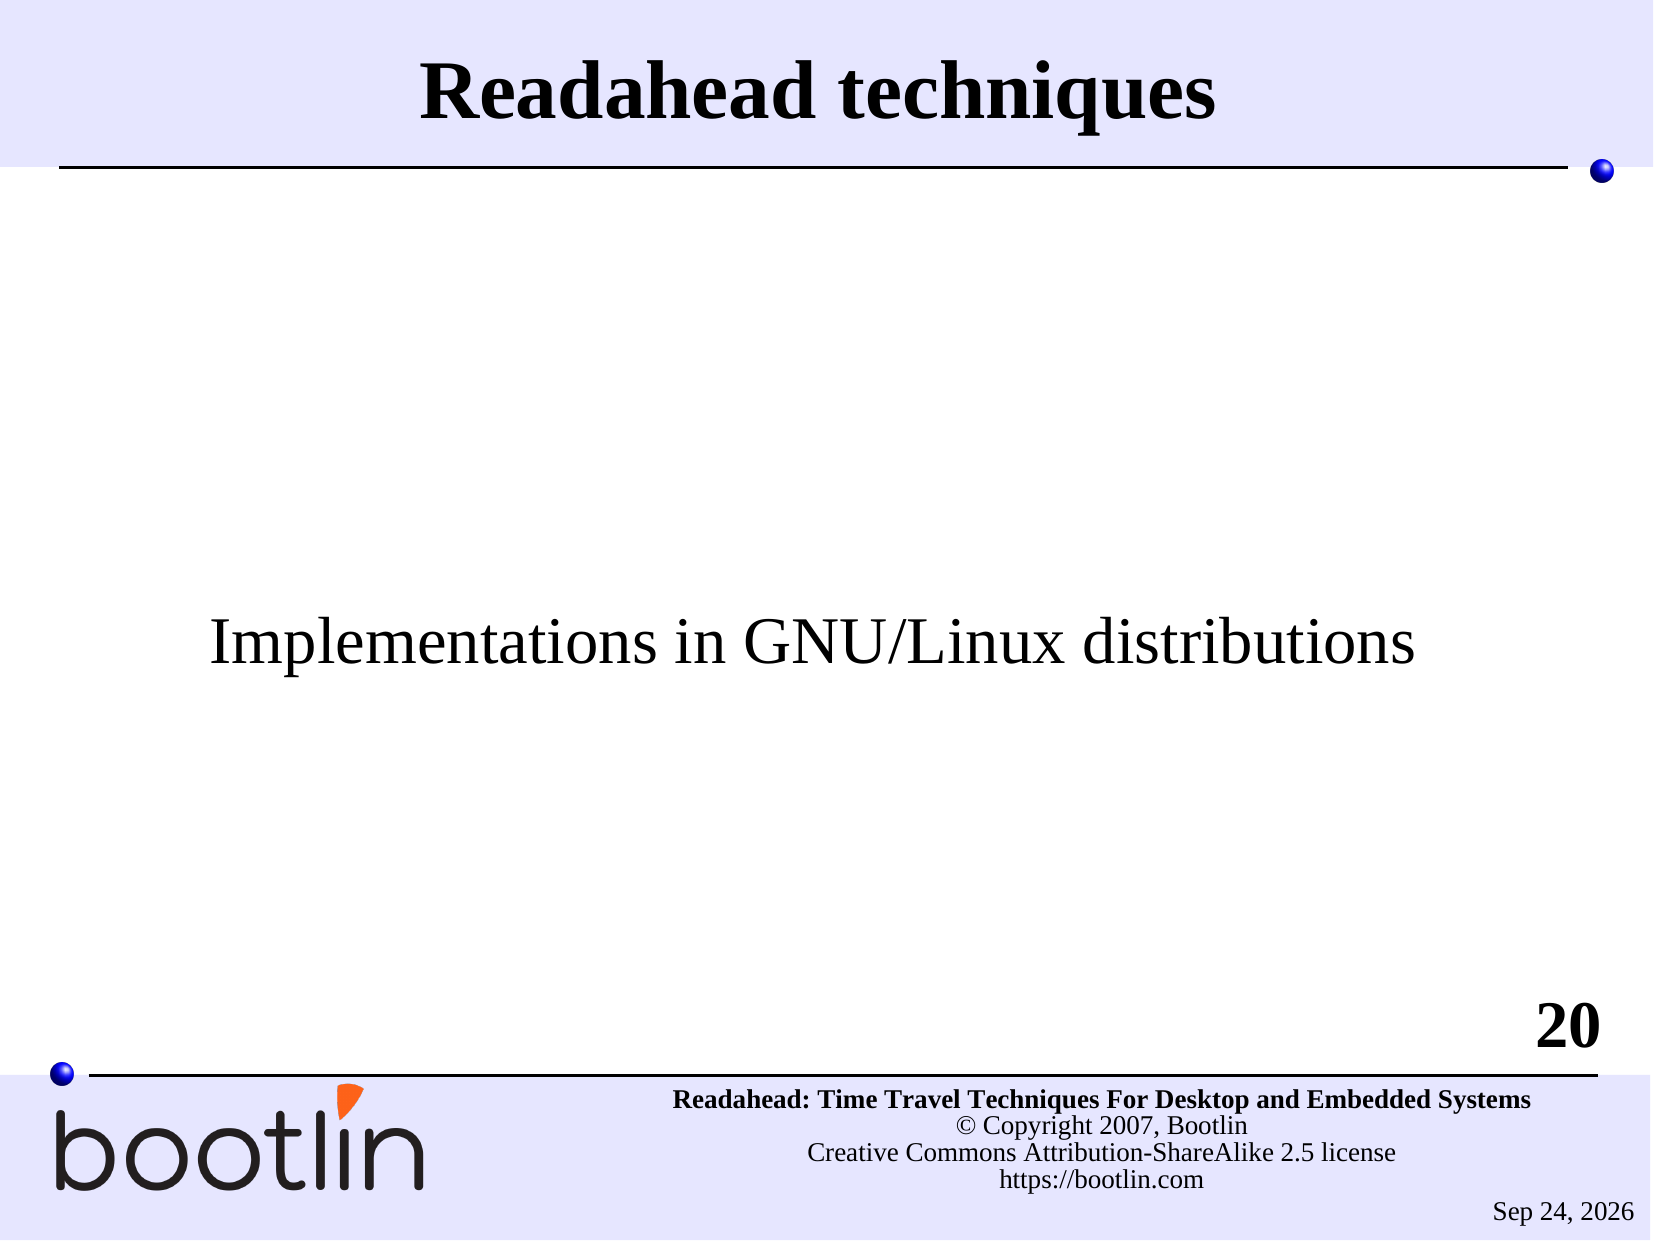

# Readahead techniques
Implementations in GNU/Linux distributions